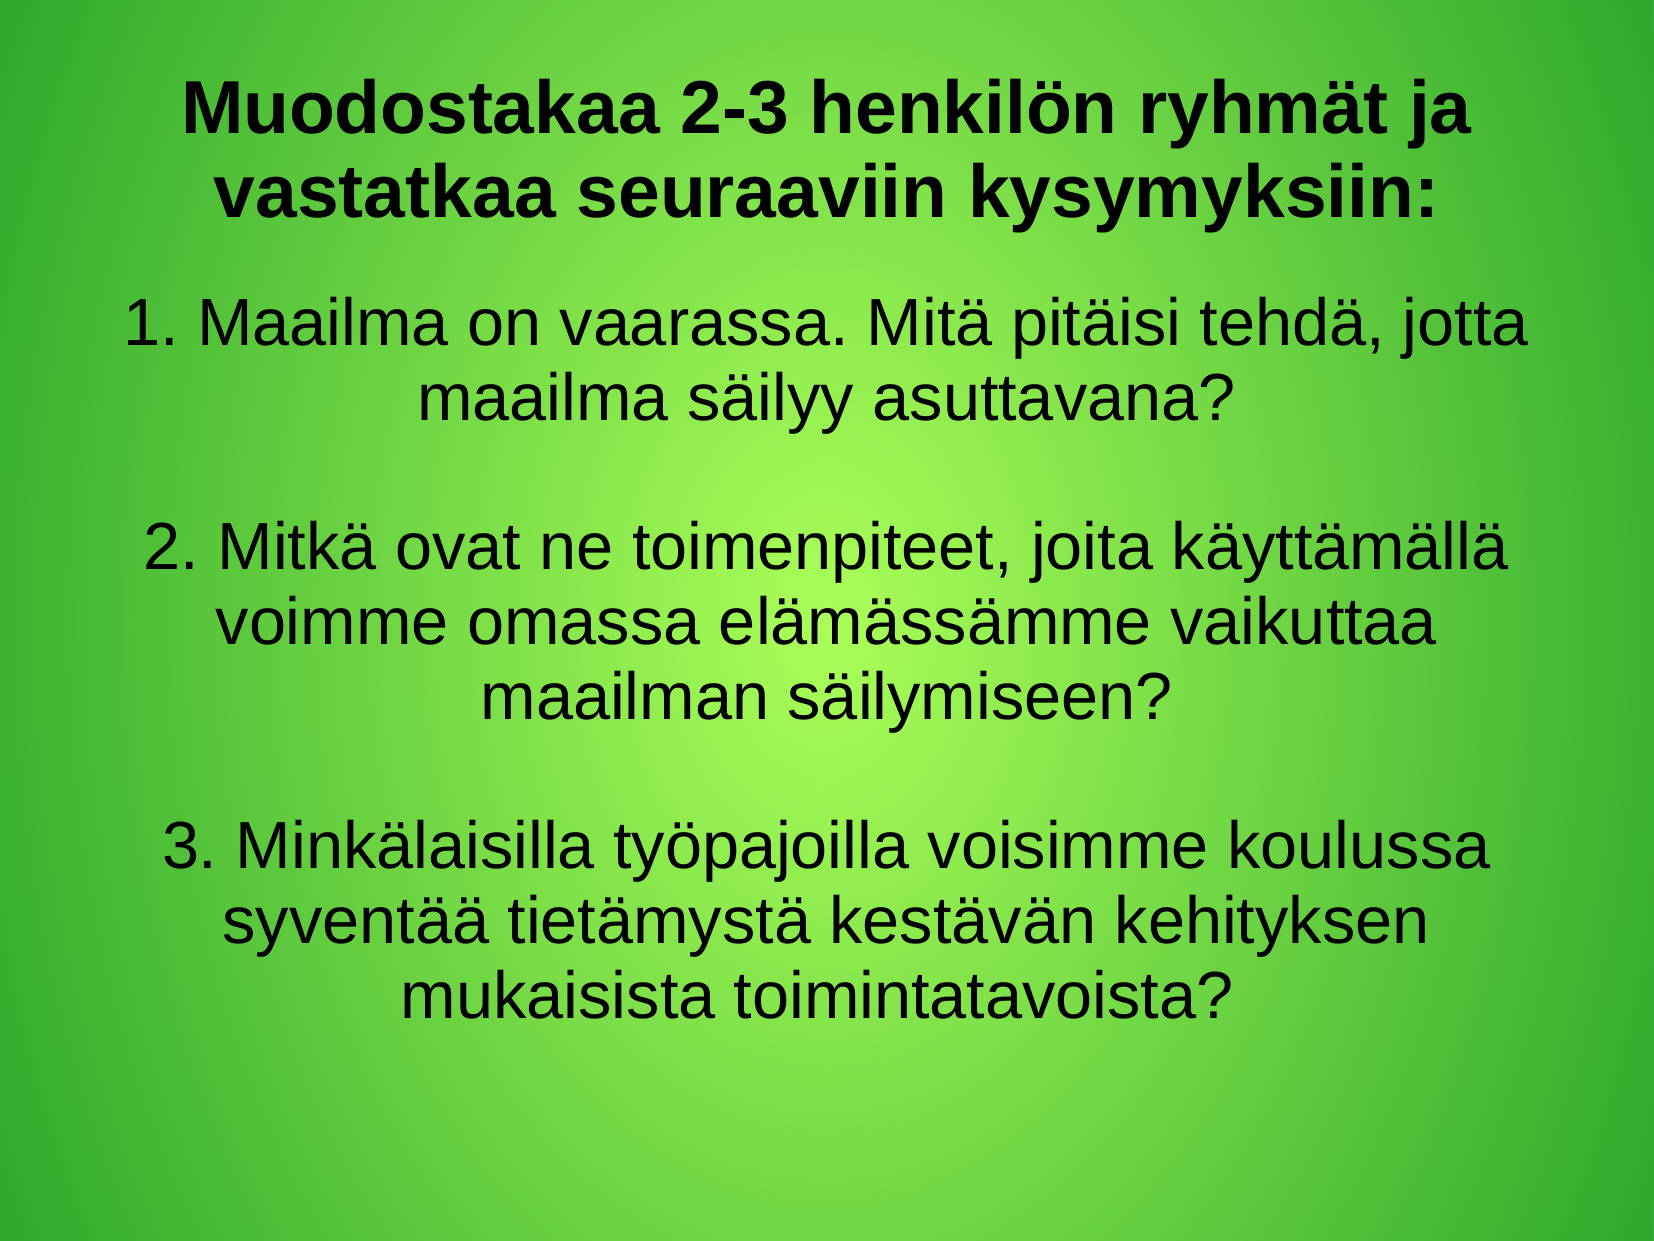

# Muodostakaa 2-3 henkilön ryhmät ja vastatkaa seuraaviin kysymyksiin:
1. Maailma on vaarassa. Mitä pitäisi tehdä, jotta maailma säilyy asuttavana?
2. Mitkä ovat ne toimenpiteet, joita käyttämällä voimme omassa elämässämme vaikuttaa maailman säilymiseen?
3. Minkälaisilla työpajoilla voisimme koulussa syventää tietämystä kestävän kehityksen mukaisista toimintatavoista?